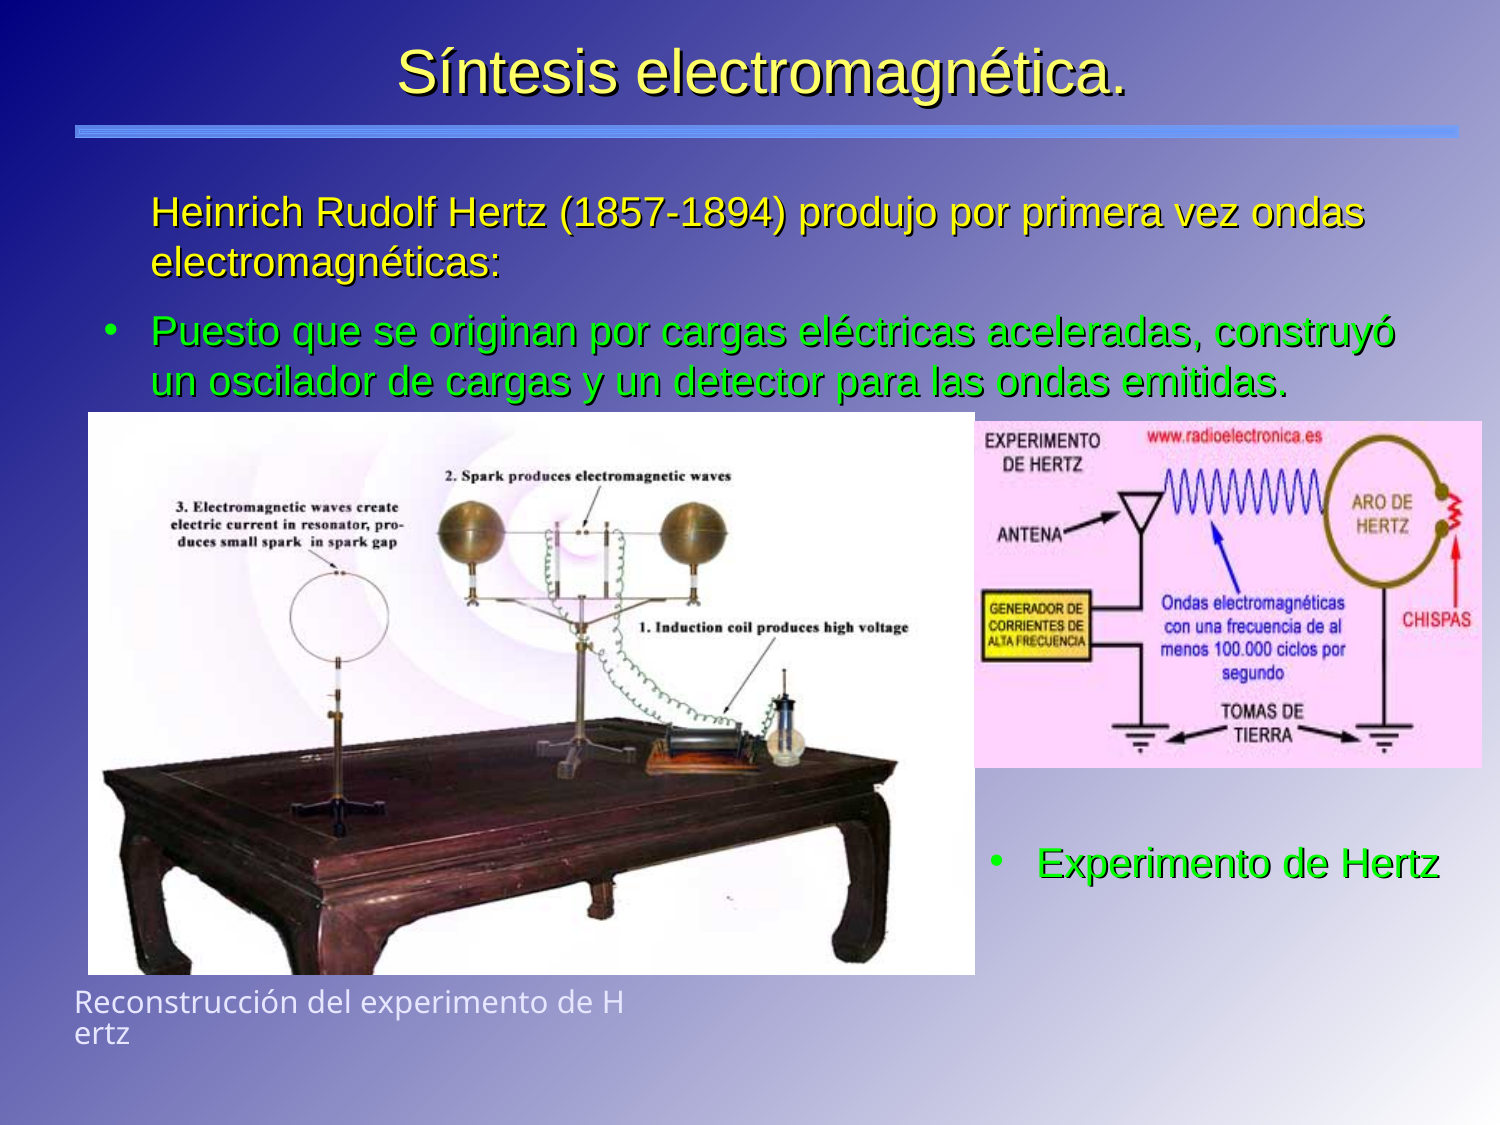

Síntesis electromagnética.
Heinrich Rudolf Hertz (1857-1894) produjo por primera vez ondas electromagnéticas:
Puesto que se originan por cargas eléctricas aceleradas, construyó un oscilador de cargas y un detector para las ondas emitidas.
Experimento de Hertz
Reconstrucción del experimento de Hertz